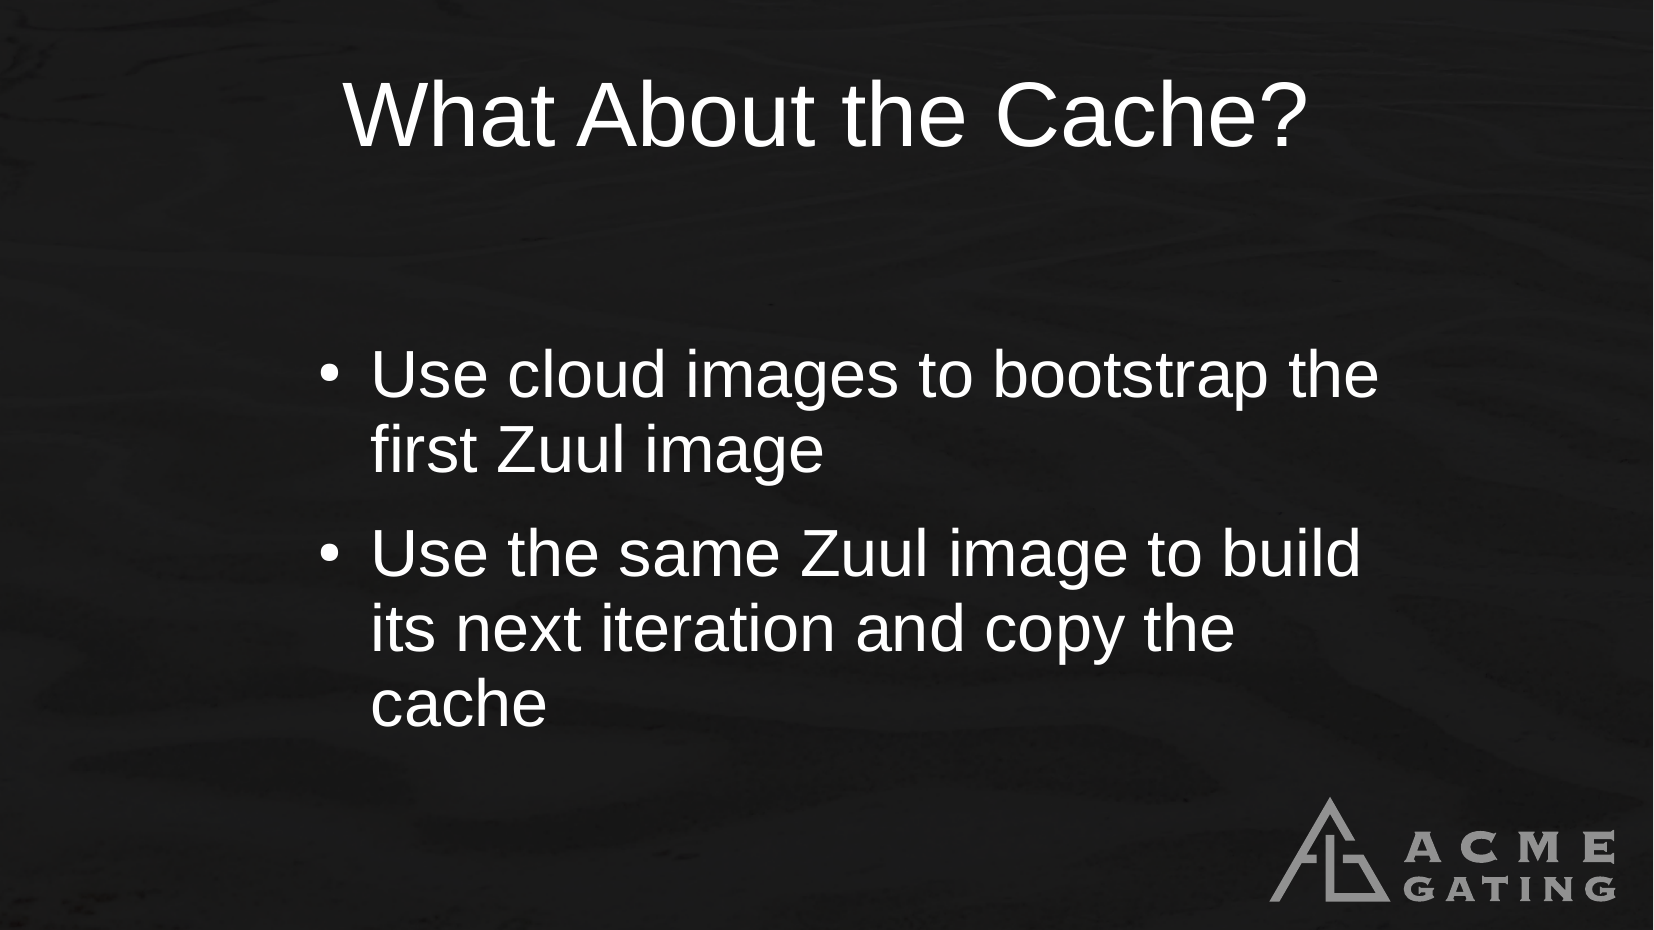

# What About the Cache?
Use cloud images to bootstrap the first Zuul image
Use the same Zuul image to build its next iteration and copy the cache